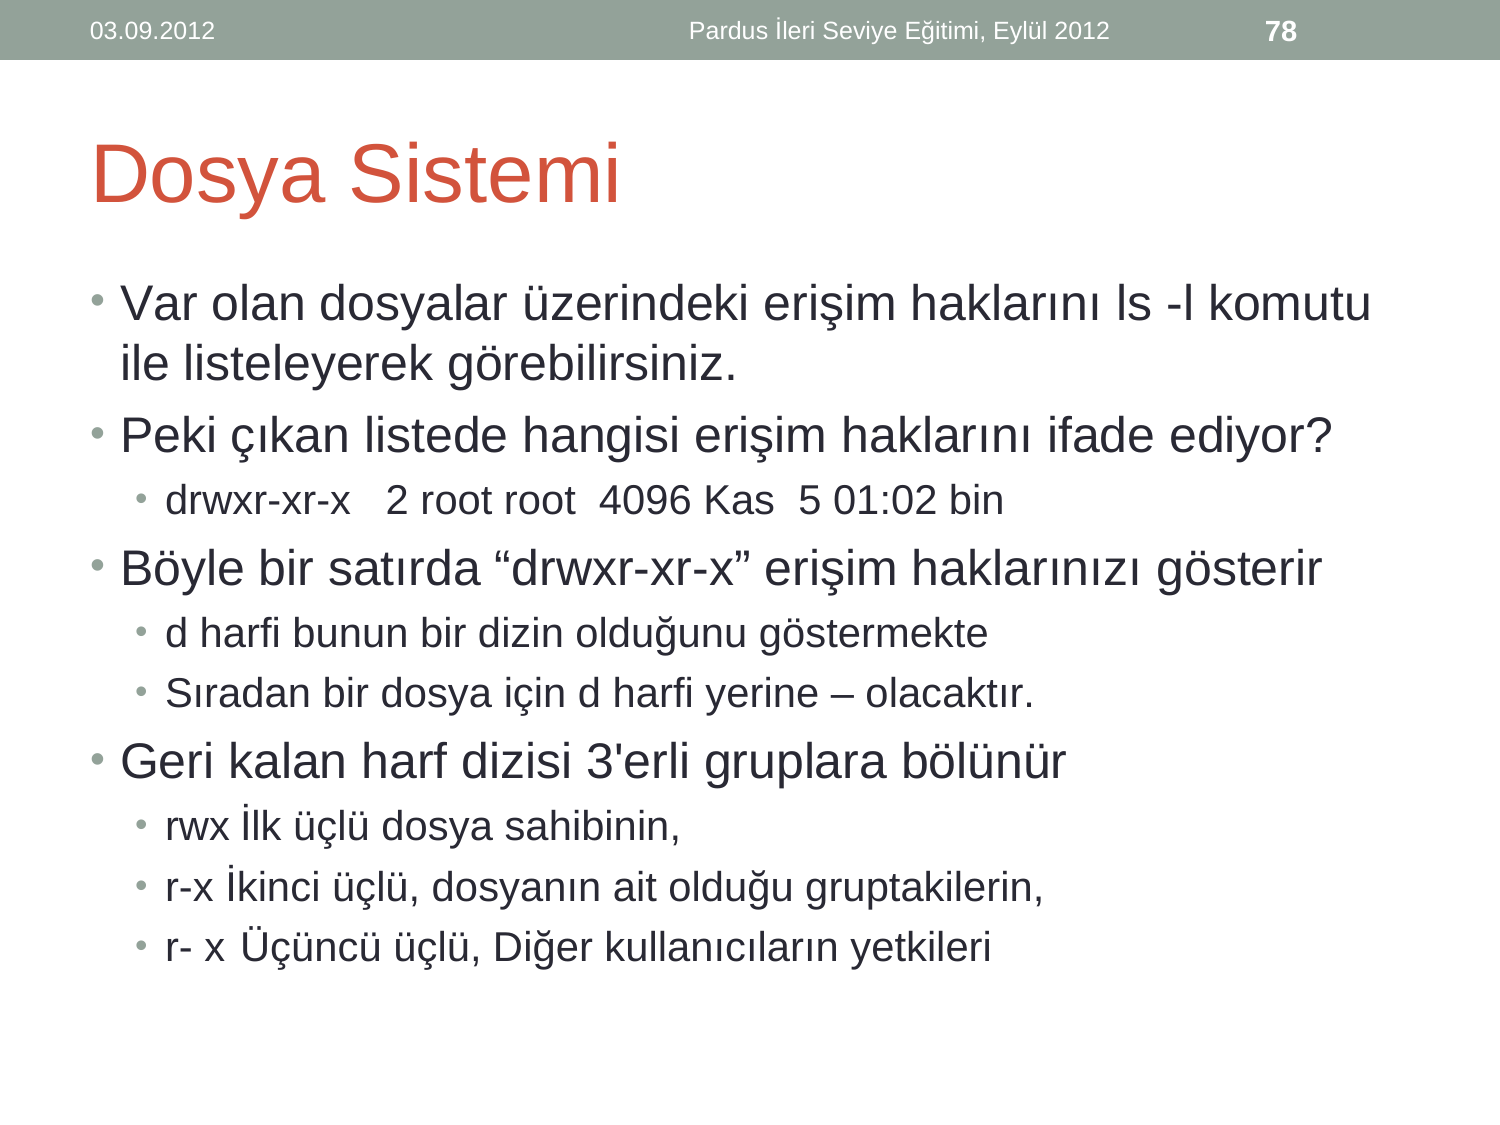

03.09.2012
Pardus İleri Seviye Eğitimi, Eylül 2012
# Dosya Sistemi
Var olan dosyalar üzerindeki erişim haklarını ls -l komutu ile listeleyerek görebilirsiniz.
Peki çıkan listede hangisi erişim haklarını ifade ediyor?
drwxr-xr-x 2 root root 4096 Kas 5 01:02 bin
Böyle bir satırda “drwxr-xr-x” erişim haklarınızı gösterir
d harfi bunun bir dizin olduğunu göstermekte
Sıradan bir dosya için d harfi yerine – olacaktır.
Geri kalan harf dizisi 3'erli gruplara bölünür
rwx	İlk üçlü dosya sahibinin,
r-x İkinci üçlü, dosyanın ait olduğu gruptakilerin,
r- x	Üçüncü üçlü, Diğer kullanıcıların yetkileri